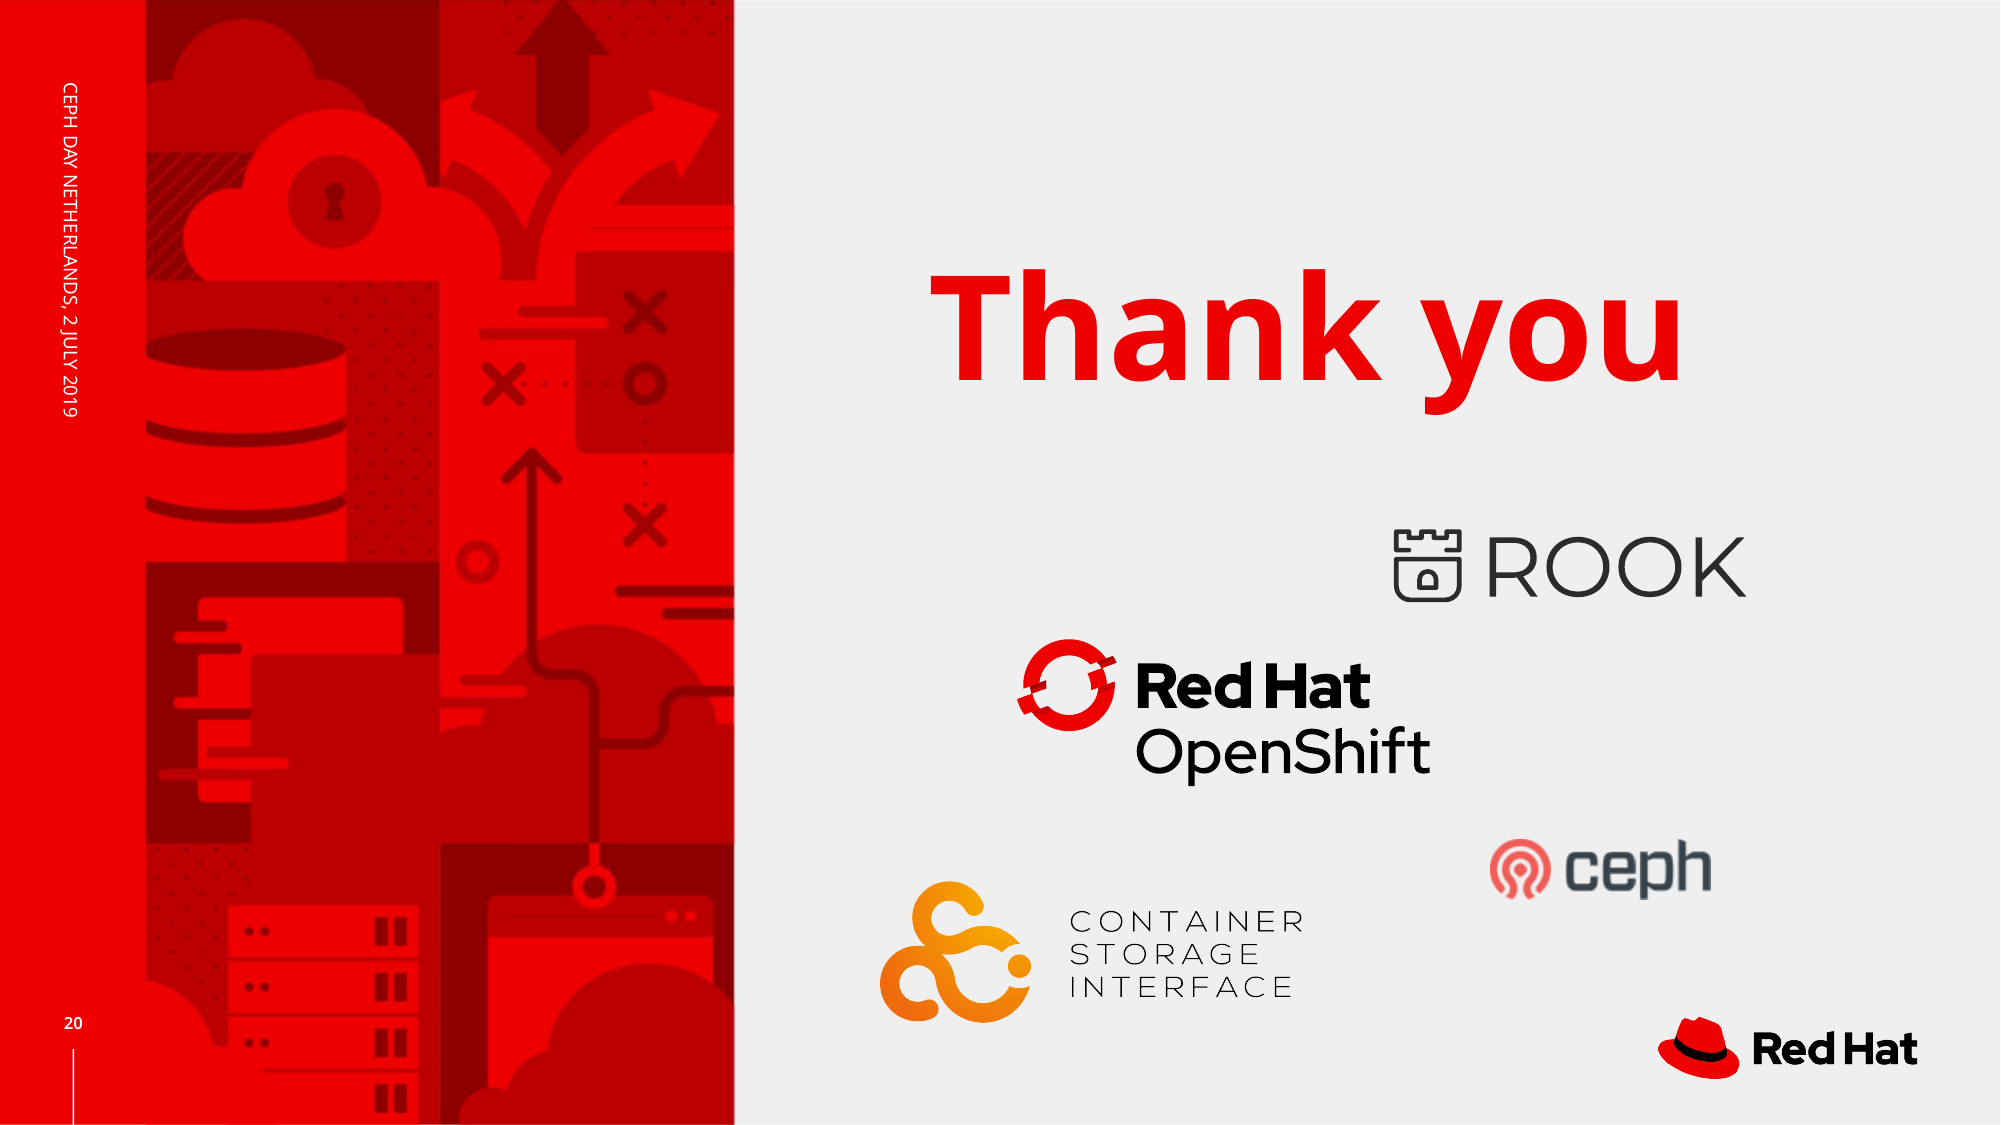

#
Thank you
CEPH DAY NETHERLANDS, 2 JULY 2019
20